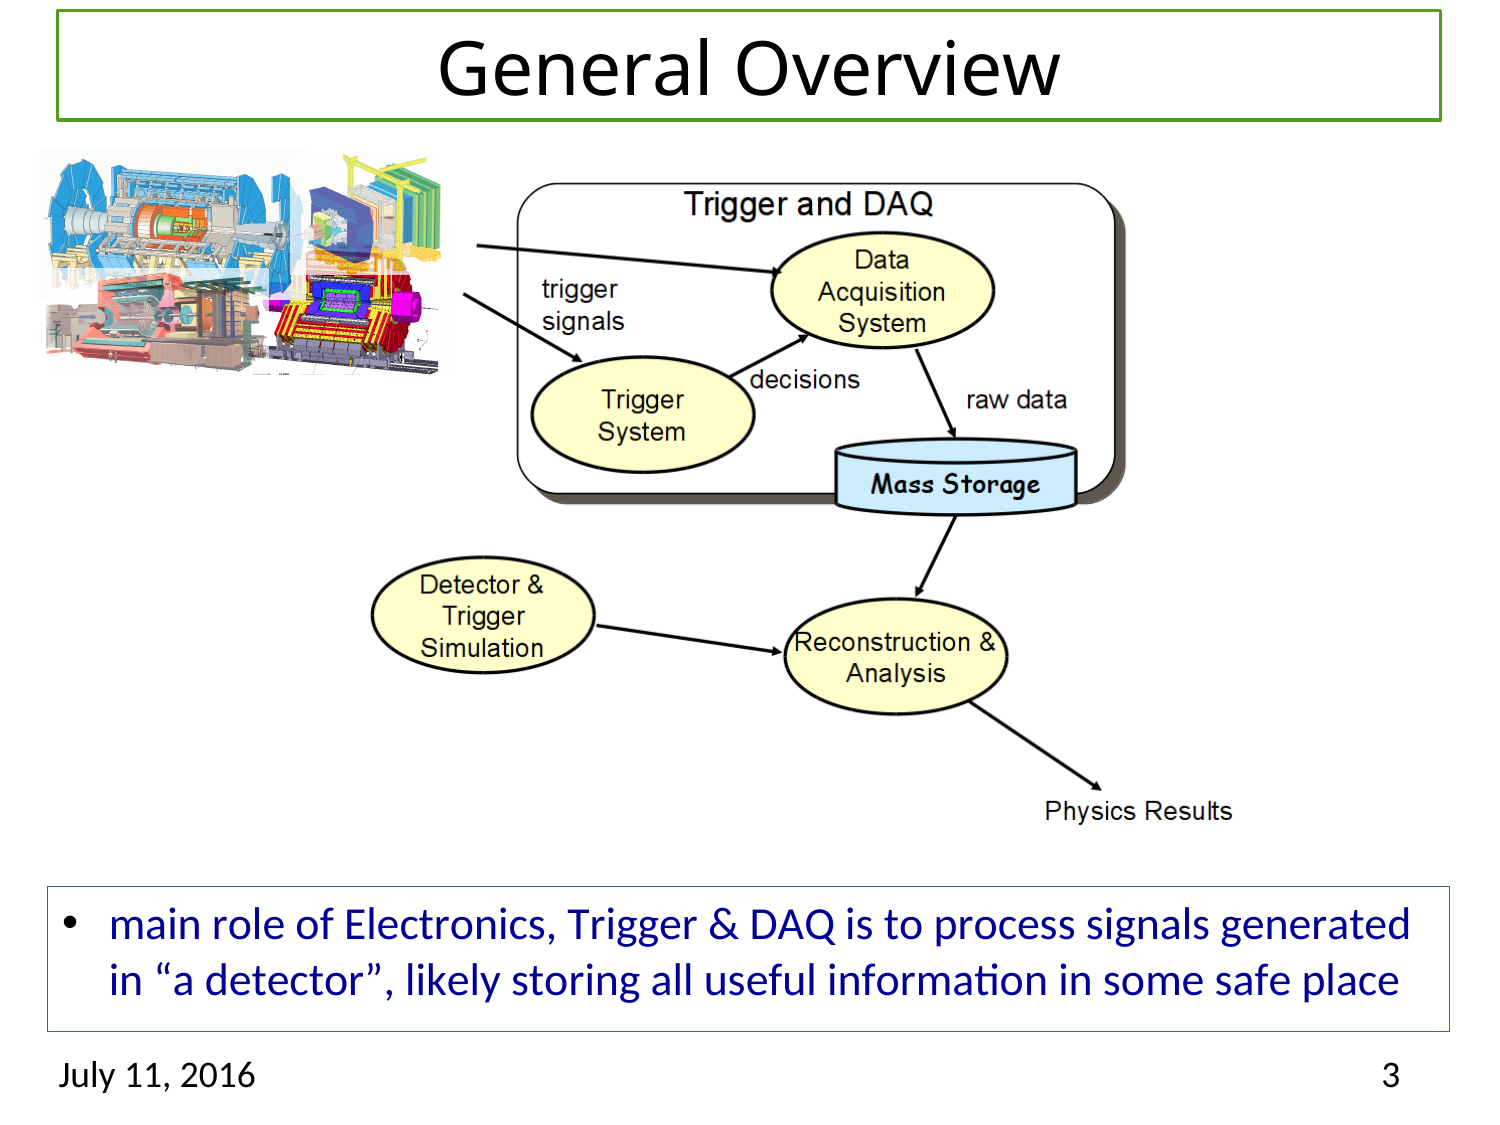

# General Overview
main role of Electronics, Trigger & DAQ is to process signals generated in “a detector”, likely storing all useful information in some safe place
3